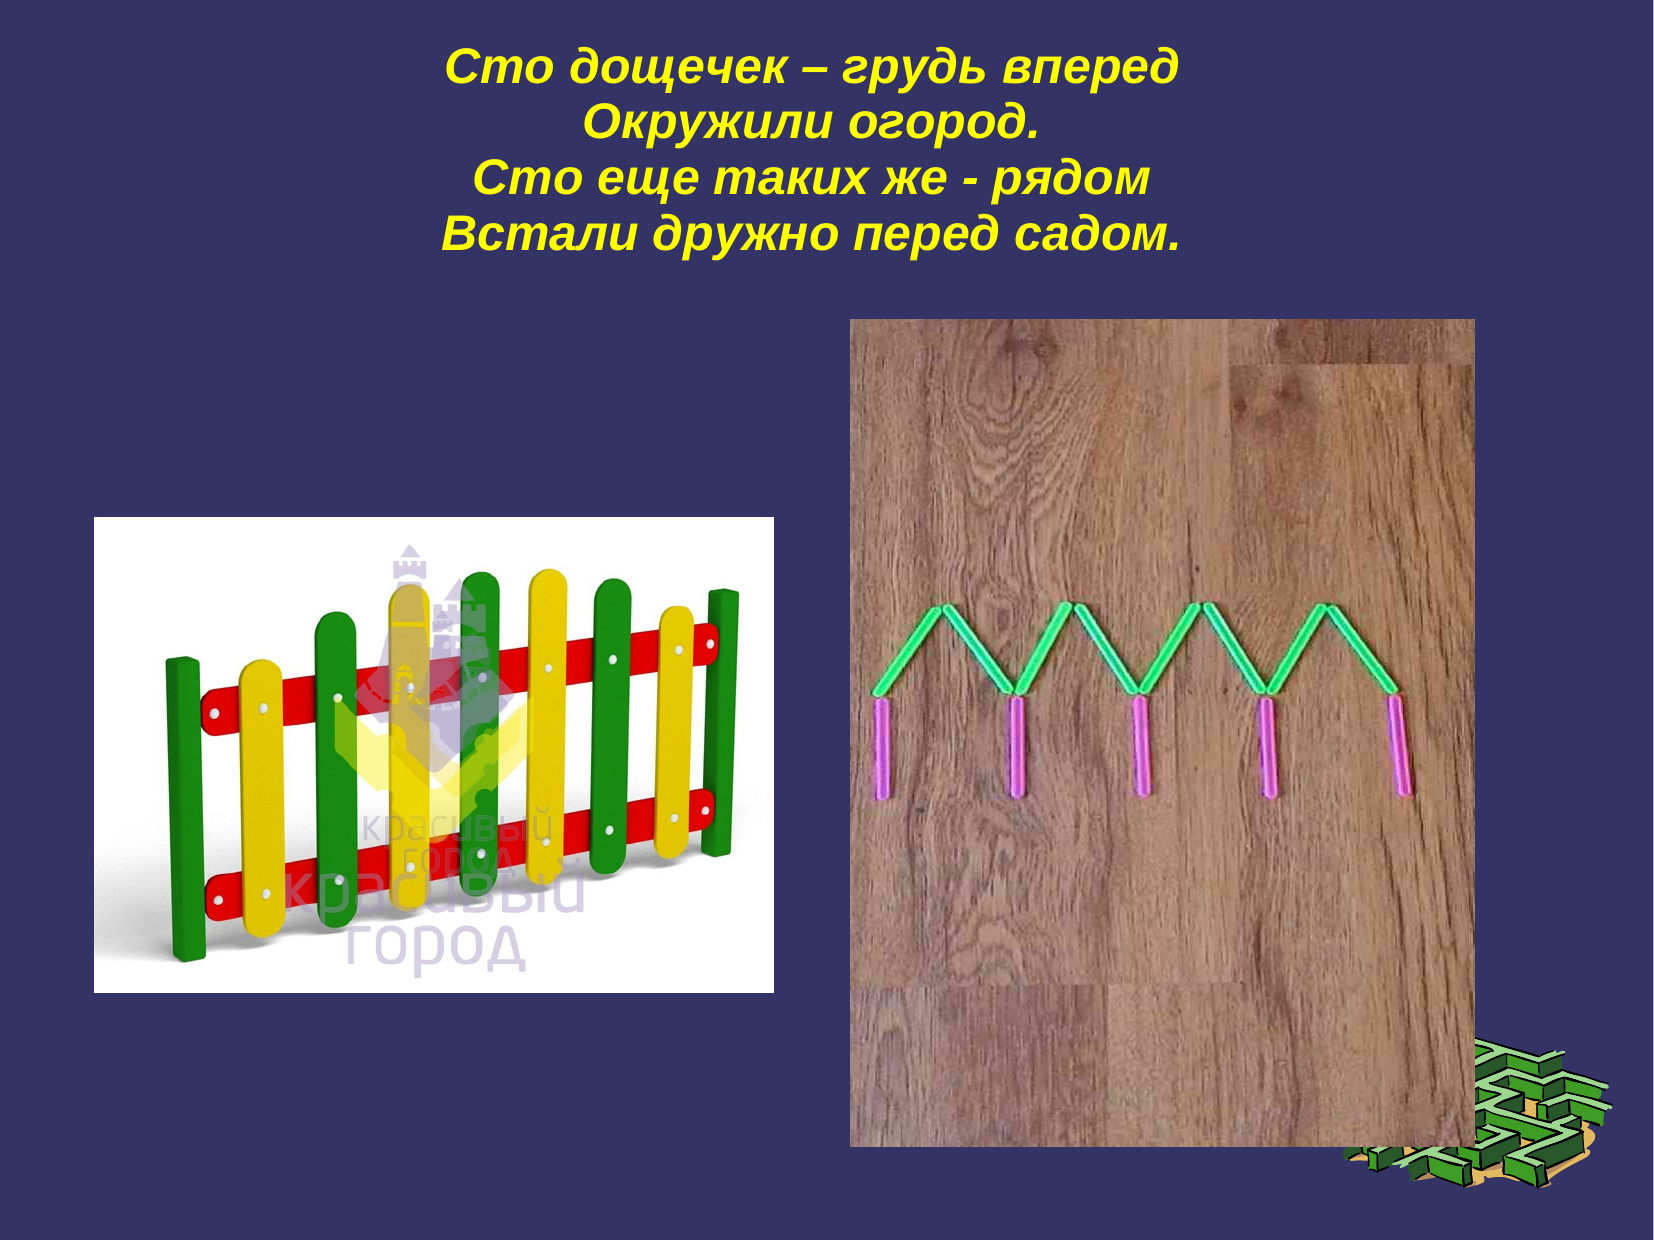

# Сто дощечек – грудь вперед Окружили огород. Сто еще таких же - рядом Встали дружно перед садом.